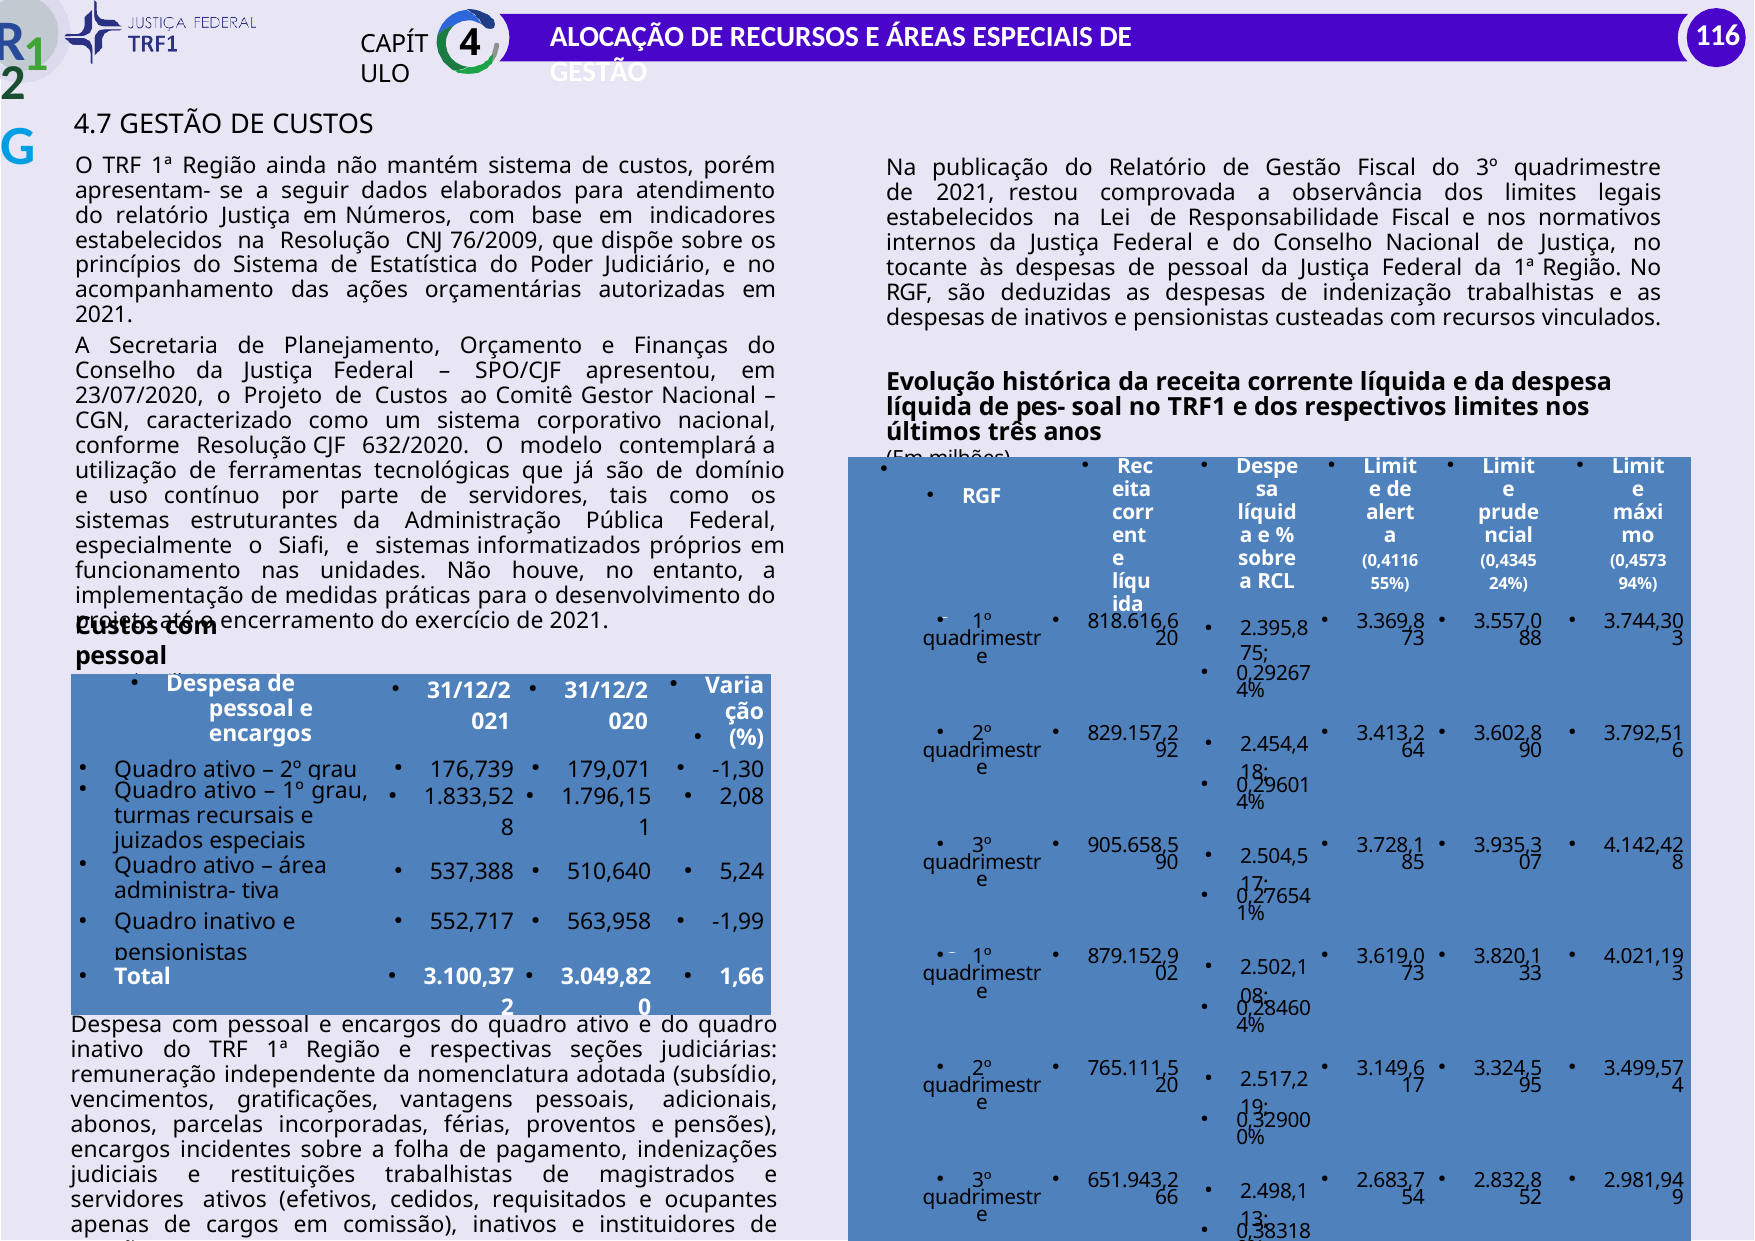

R
2G
116
ALOCAÇÃO DE RECURSOS E ÁREAS ESPECIAIS DE GESTÃO
4
1
CAPÍTULO
4.7 GESTÃO DE CUSTOS
O TRF 1ª Região ainda não mantém sistema de custos, porém apresentam- se a seguir dados elaborados para atendimento do relatório Justiça em Números, com base em indicadores estabelecidos na Resolução CNJ 76/2009, que dispõe sobre os princípios do Sistema de Estatística do Poder Judiciário, e no acompanhamento das ações orçamentárias autorizadas em 2021.
A Secretaria de Planejamento, Orçamento e Finanças do Conselho da Justiça Federal – SPO/CJF apresentou, em 23/07/2020, o Projeto de Custos ao Comitê Gestor Nacional – CGN, caracterizado como um sistema corporativo nacional, conforme Resolução CJF 632/2020. O modelo contemplará a utilização de ferramentas tecnológicas que já são de domínio e uso contínuo por parte de servidores, tais como os sistemas estruturantes da Administração Pública Federal, especialmente o Siafi, e sistemas informatizados próprios em funcionamento nas unidades. Não houve, no entanto, a implementação de medidas práticas para o desenvolvimento do projeto até o encerramento do exercício de 2021.
Na publicação do Relatório de Gestão Fiscal do 3º quadrimestre de 2021, restou comprovada a observância dos limites legais estabelecidos na Lei de Responsabilidade Fiscal e nos normativos internos da Justiça Federal e do Conselho Nacional de Justiça, no tocante às despesas de pessoal da Justiça Federal da 1ª Região. No RGF, são deduzidas as despesas de indenização trabalhistas e as despesas de inativos e pensionistas custeadas com recursos vinculados.
Evolução histórica da receita corrente líquida e da despesa líquida de pes- soal no TRF1 e dos respectivos limites nos últimos três anos
(Em milhões)
| | RGF | Receita corrente líquida | Despesa líquida e % sobre a RCL | Limite de alerta (0,411655%) | Limite prudencial (0,434524%) | Limite máximo (0,457394%) |
| --- | --- | --- | --- | --- | --- | --- |
| 2019 | 1º quadrimestre | 818.616,620 | 2.395,875; | 3.369,873 | 3.557,088 | 3.744,303 |
| | | | 0,292674% | | | |
| | 2º quadrimestre | 829.157,292 | 2.454,418; | 3.413,264 | 3.602,890 | 3.792,516 |
| | | | 0,296014% | | | |
| | 3º quadrimestre | 905.658,590 | 2.504,517; | 3.728,185 | 3.935,307 | 4.142,428 |
| | | | 0,276541% | | | |
| 2020 | 1º quadrimestre | 879.152,902 | 2.502,108; | 3.619,073 | 3.820,133 | 4.021,193 |
| | | | 0,284604% | | | |
| | 2º quadrimestre | 765.111,520 | 2.517,219; | 3.149,617 | 3.324,595 | 3.499,574 |
| | | | 0,329000% | | | |
| | 3º quadrimestre | 651.943,266 | 2.498,113; | 2.683,754 | 2.832,852 | 2.981,949 |
| | | | 0,383180% | | | |
| 2021 | 1º quadrimestre | 763.023,604 | 2.533,515; | 3.141,022 | 3.315,523 | 3.490,024 |
| | | | 0,332036% | | | |
| | 2º quadrimestre | 938.730,994 | 2.556,887; | 3.864,329 | 4.079,014 | 4.293,699 |
| | | | 0,272377% | | | |
| | 3º quadrimestre | 1.062.519,048 | 2.543,518; | 4.373,909 | 4.616,903 | 4.859,898 |
| | | | 0,239386% | | | |
Custos com pessoal
(Em R$ milhões)
| Despesa de pessoal e encargos | 31/12/2021 | 31/12/2020 | Variação (%) |
| --- | --- | --- | --- |
| Quadro ativo – 2º grau | 176,739 | 179,071 | -1,30 |
| Quadro ativo – 1º grau, turmas recursais e juizados especiais | 1.833,528 | 1.796,151 | 2,08 |
| Quadro ativo – área administra- tiva | 537,388 | 510,640 | 5,24 |
| Quadro inativo e pensionistas | 552,717 | 563,958 | -1,99 |
| Total | 3.100,372 | 3.049,820 | 1,66 |
Despesa com pessoal e encargos do quadro ativo e do quadro inativo do TRF 1ª Região e respectivas seções judiciárias: remuneração independente da nomenclatura adotada (subsídio, vencimentos, gratificações, vantagens pessoais, adicionais, abonos, parcelas incorporadas, férias, proventos e pensões), encargos incidentes sobre a folha de pagamento, indenizações judiciais e restituições trabalhistas de magistrados e servidores ativos (efetivos, cedidos, requisitados e ocupantes apenas de cargos em comissão), inativos e instituidores de pensão.
Fonte: Tesouro Gerencial